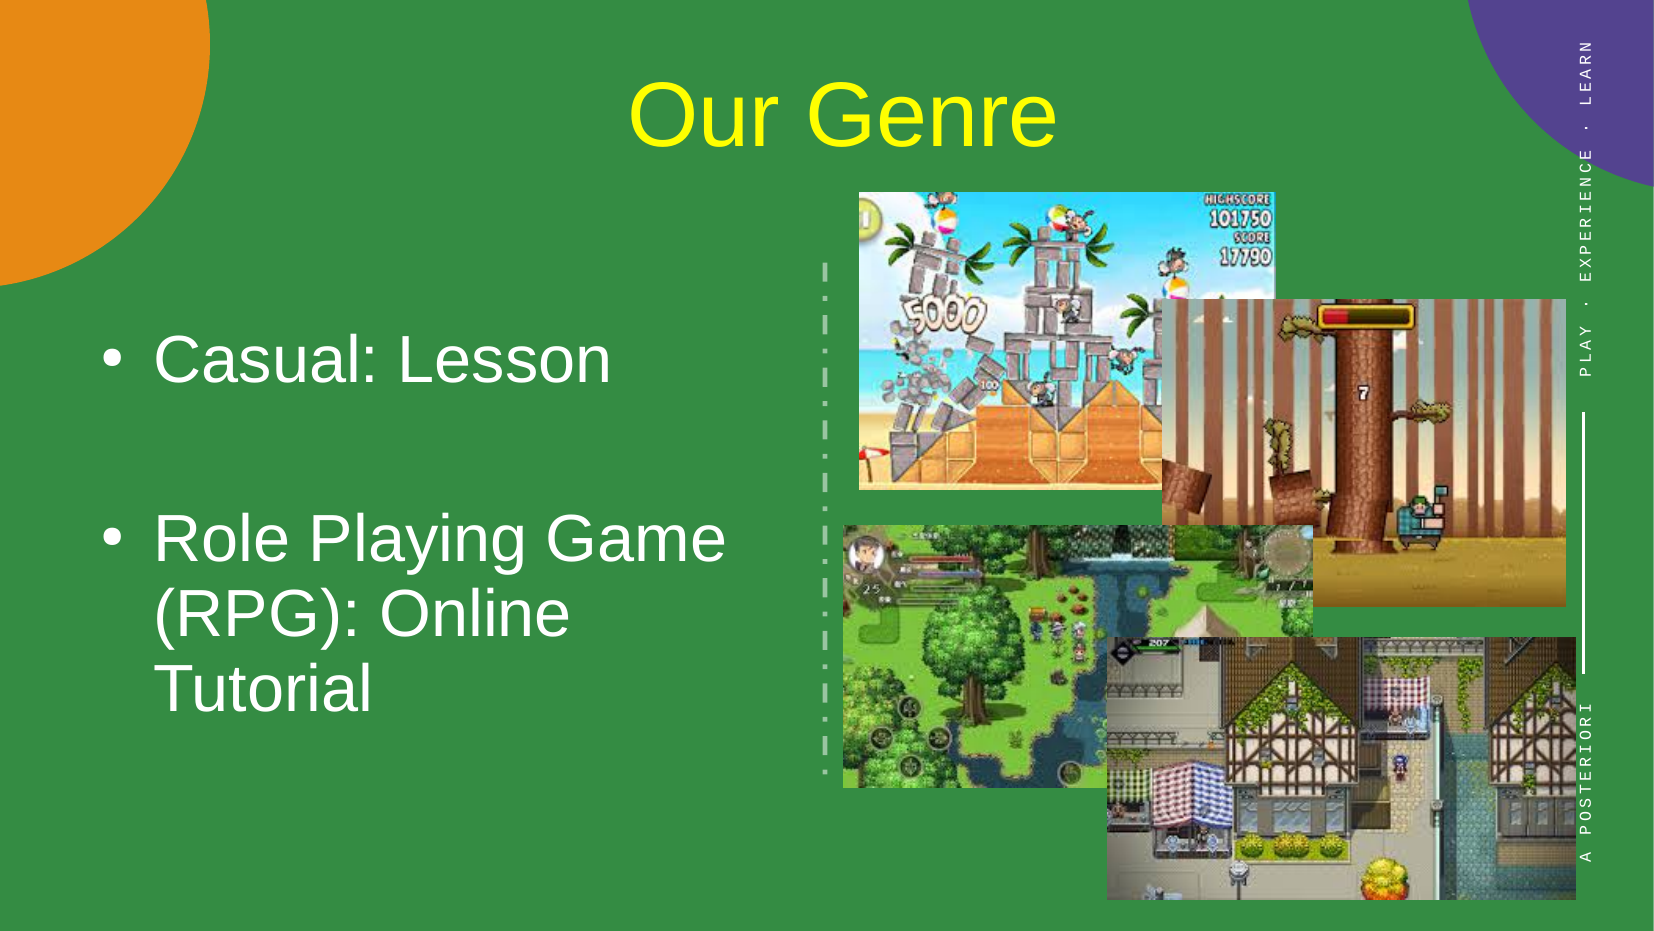

# Our Genre
Casual: Lesson
Role Playing Game (RPG): Online Tutorial